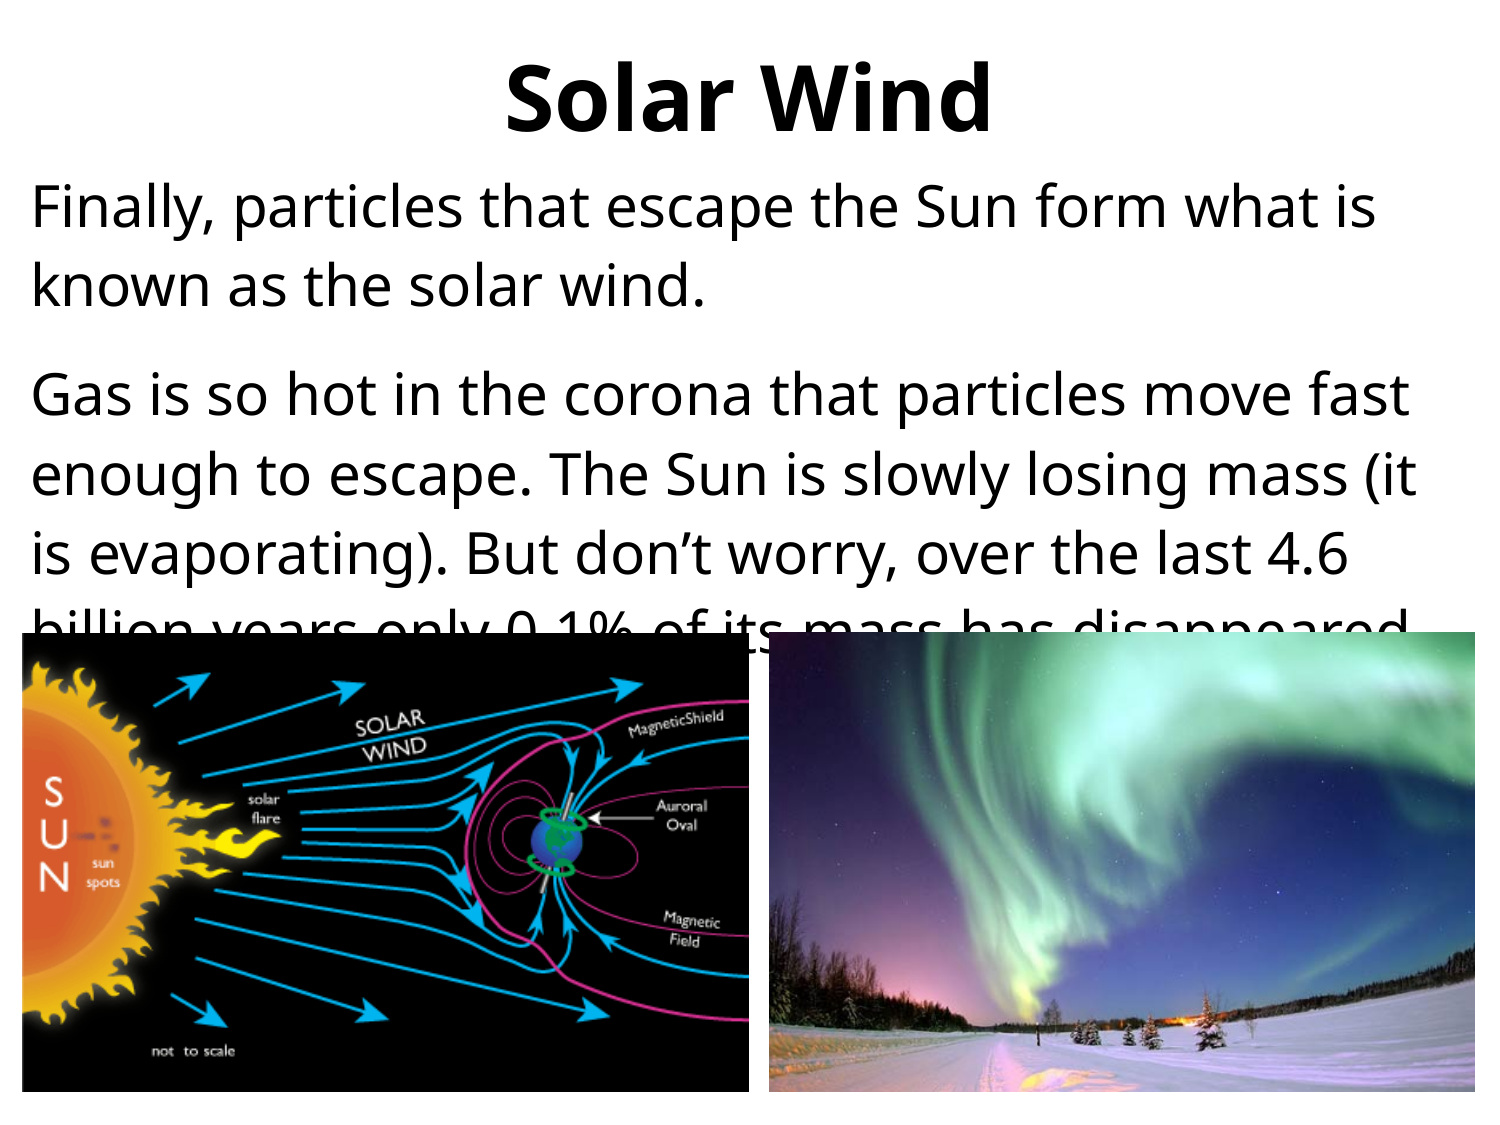

# Solar Wind
Finally, particles that escape the Sun form what is known as the solar wind.
Gas is so hot in the corona that particles move fast enough to escape. The Sun is slowly losing mass (it is evaporating). But don’t worry, over the last 4.6 billion years only 0.1% of its mass has disappeared.